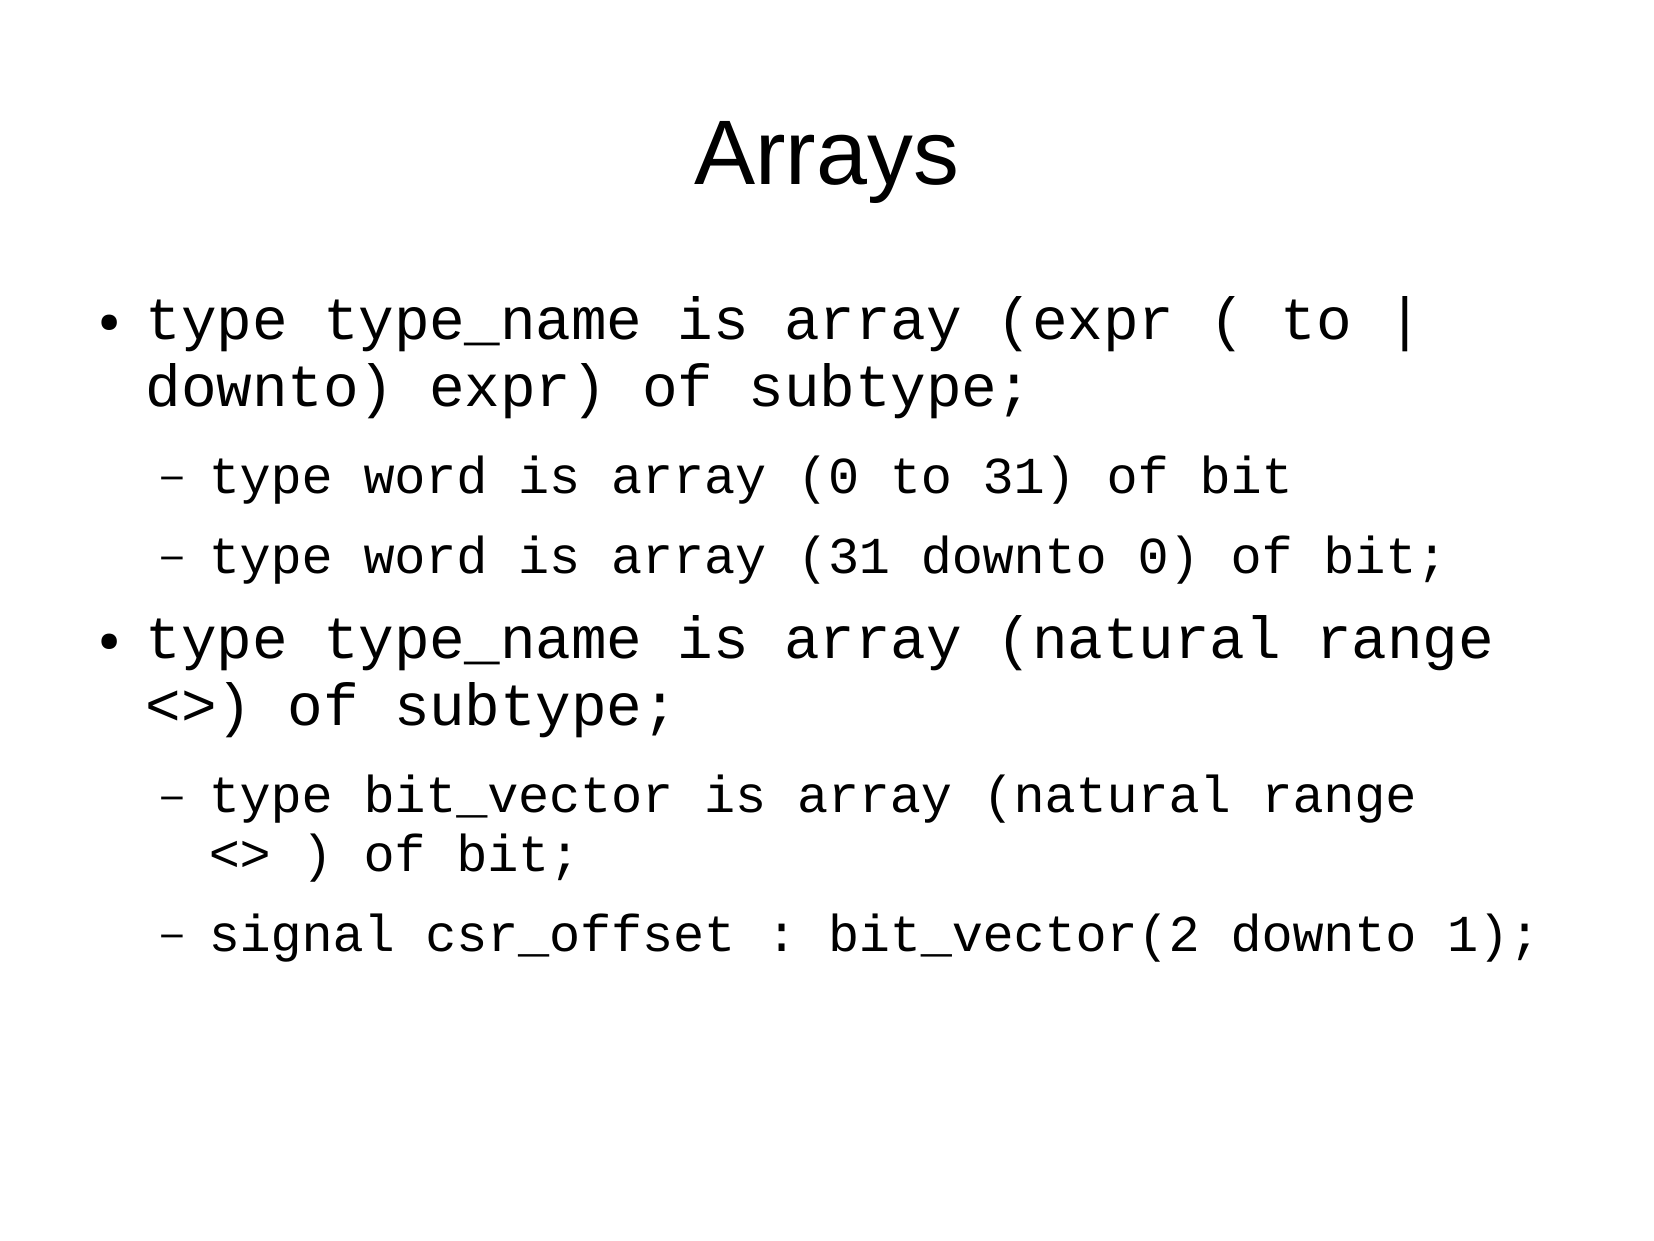

# Arrays
type type_name is array (expr ( to | downto) expr) of subtype;
type word is array (0 to 31) of bit
type word is array (31 downto 0) of bit;
type type_name is array (natural range <>) of subtype;
type bit_vector is array (natural range <> ) of bit;
signal csr_offset : bit_vector(2 downto 1);